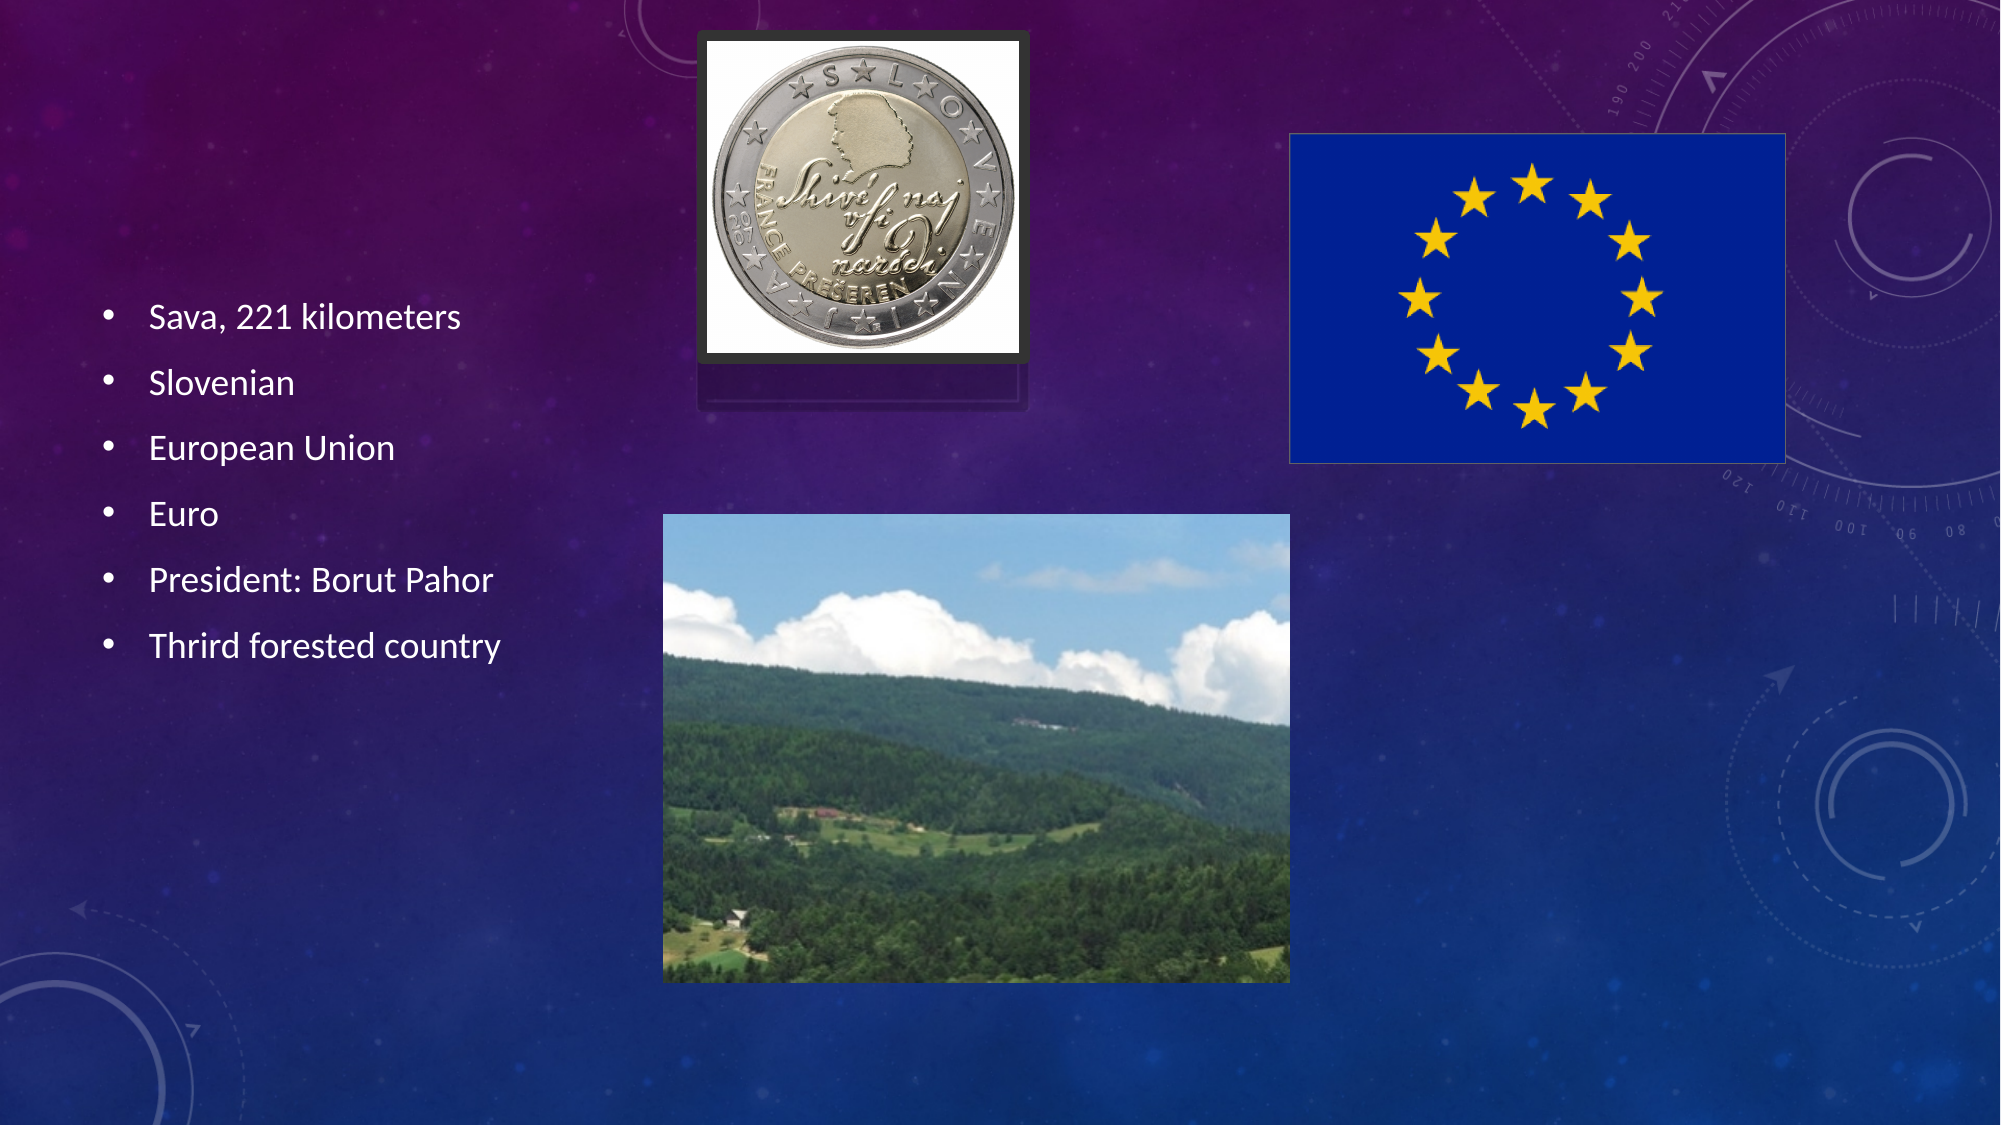

# Sava, 221 kilometers
Slovenian
European Union
Euro
President: Borut Pahor
Thrird forested country